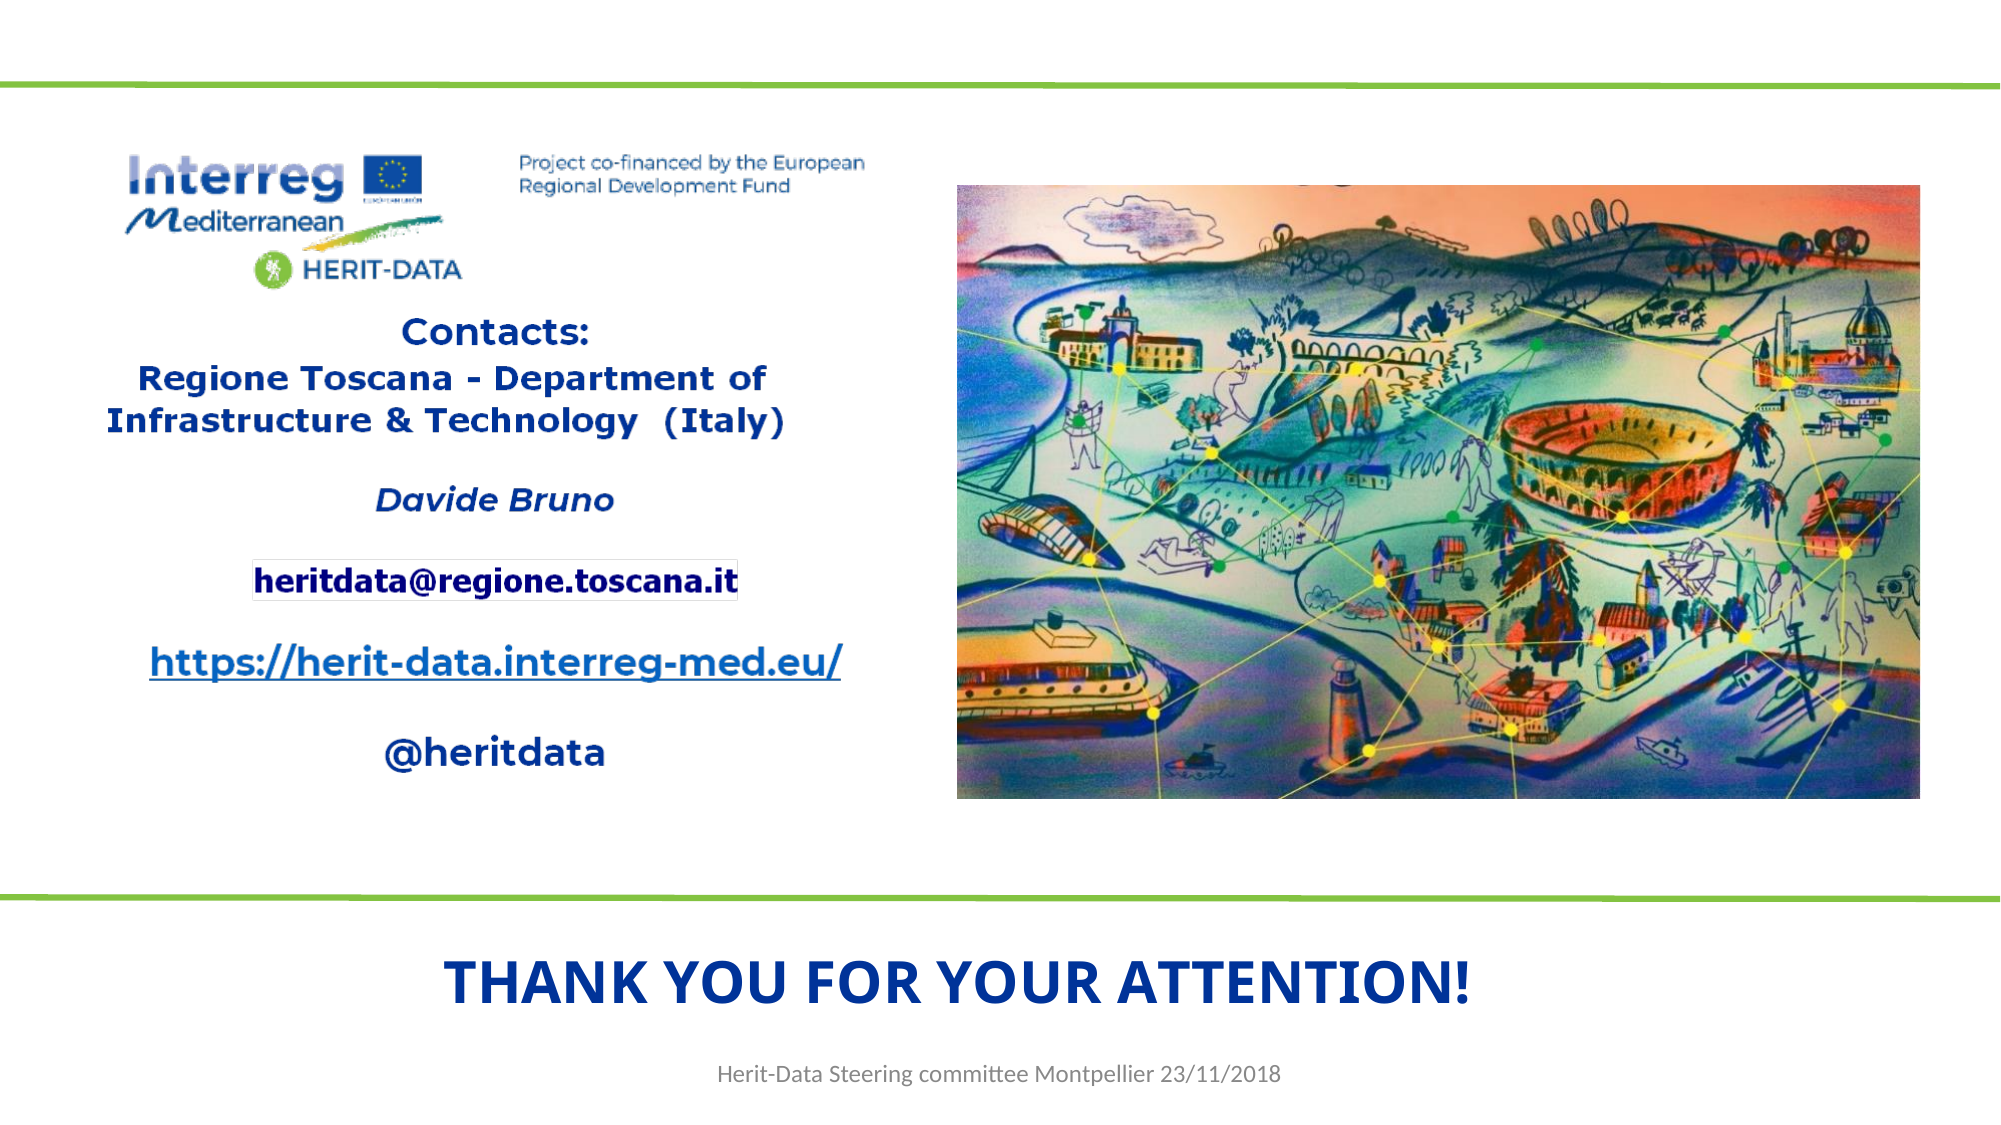

THANK YOU FOR YOUR ATTENTION!
Herit-Data Steering committee Montpellier 23/11/2018